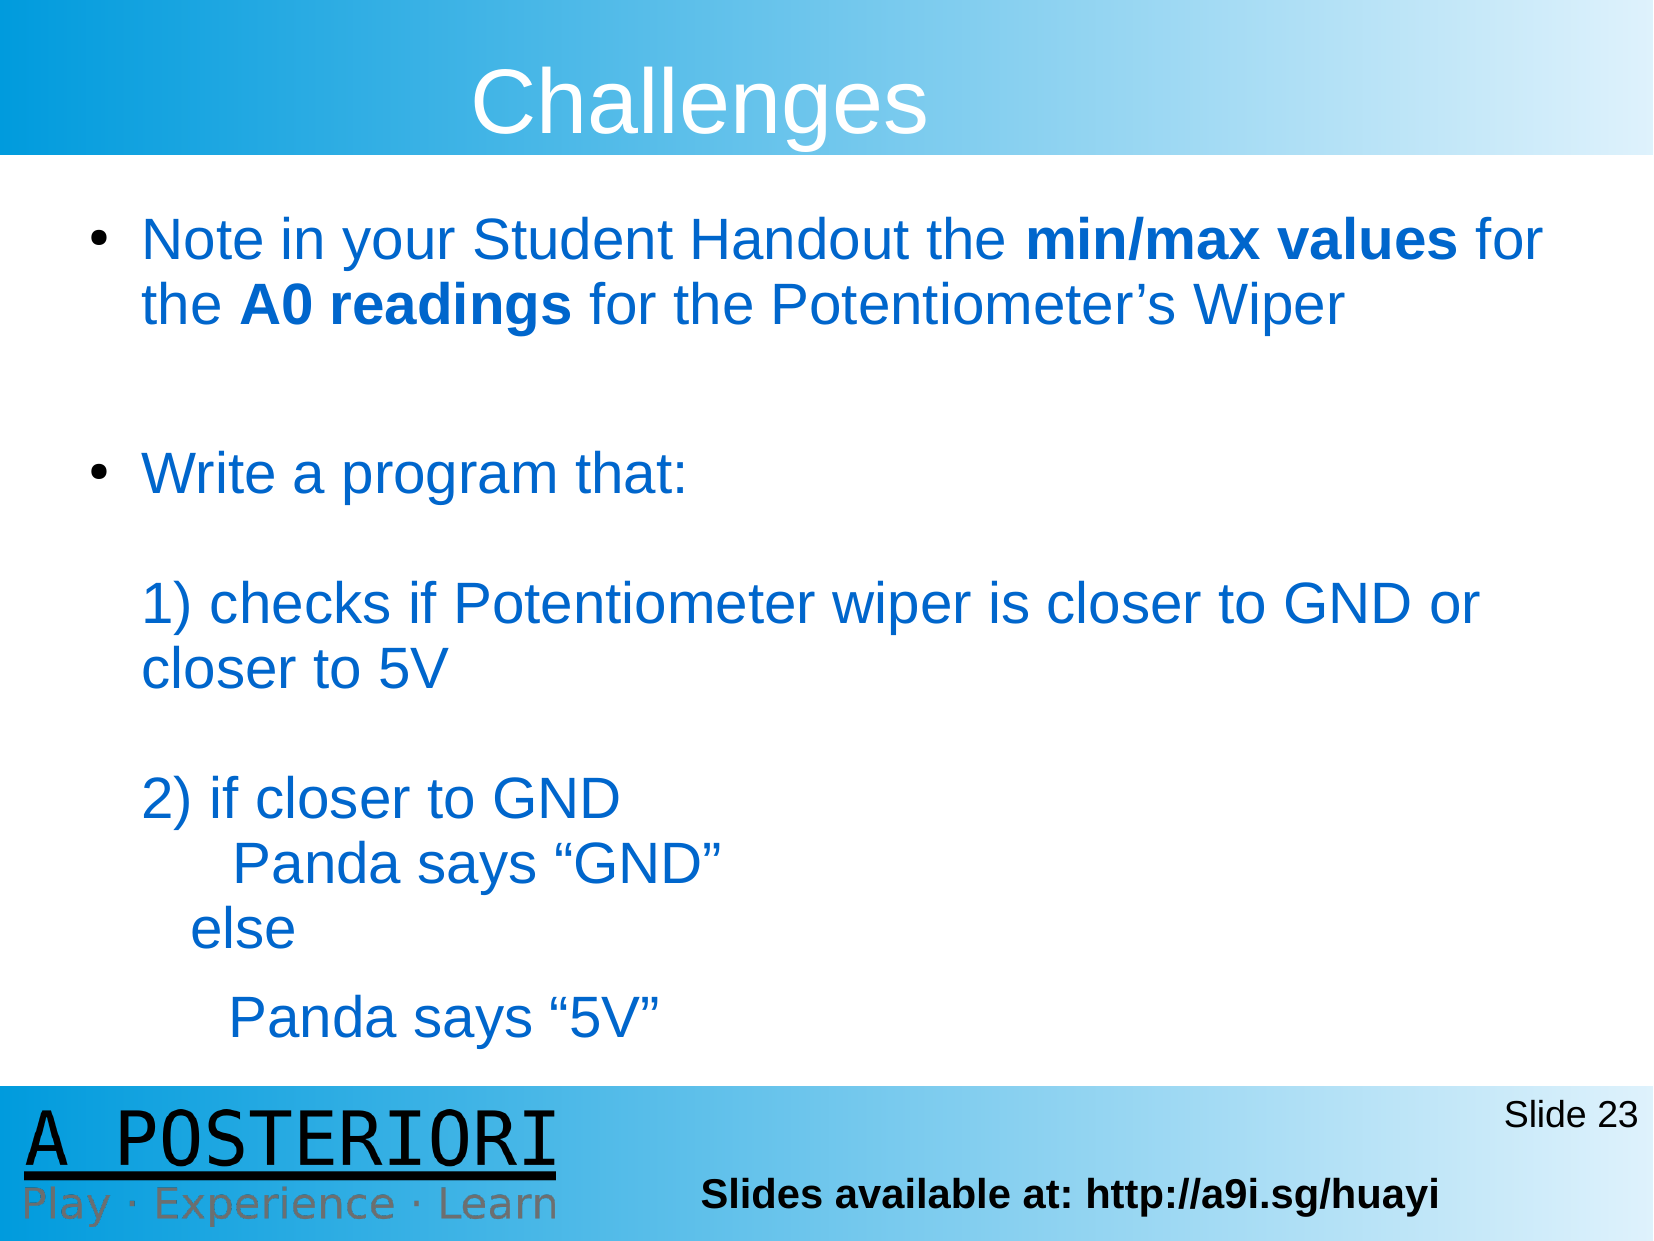

# Challenges
Note in your Student Handout the min/max values for the A0 readings for the Potentiometer’s Wiper
Write a program that:
1) checks if Potentiometer wiper is closer to GND or closer to 5V
2) if closer to GND
	 Panda says “GND”
 else
 Panda says “5V”